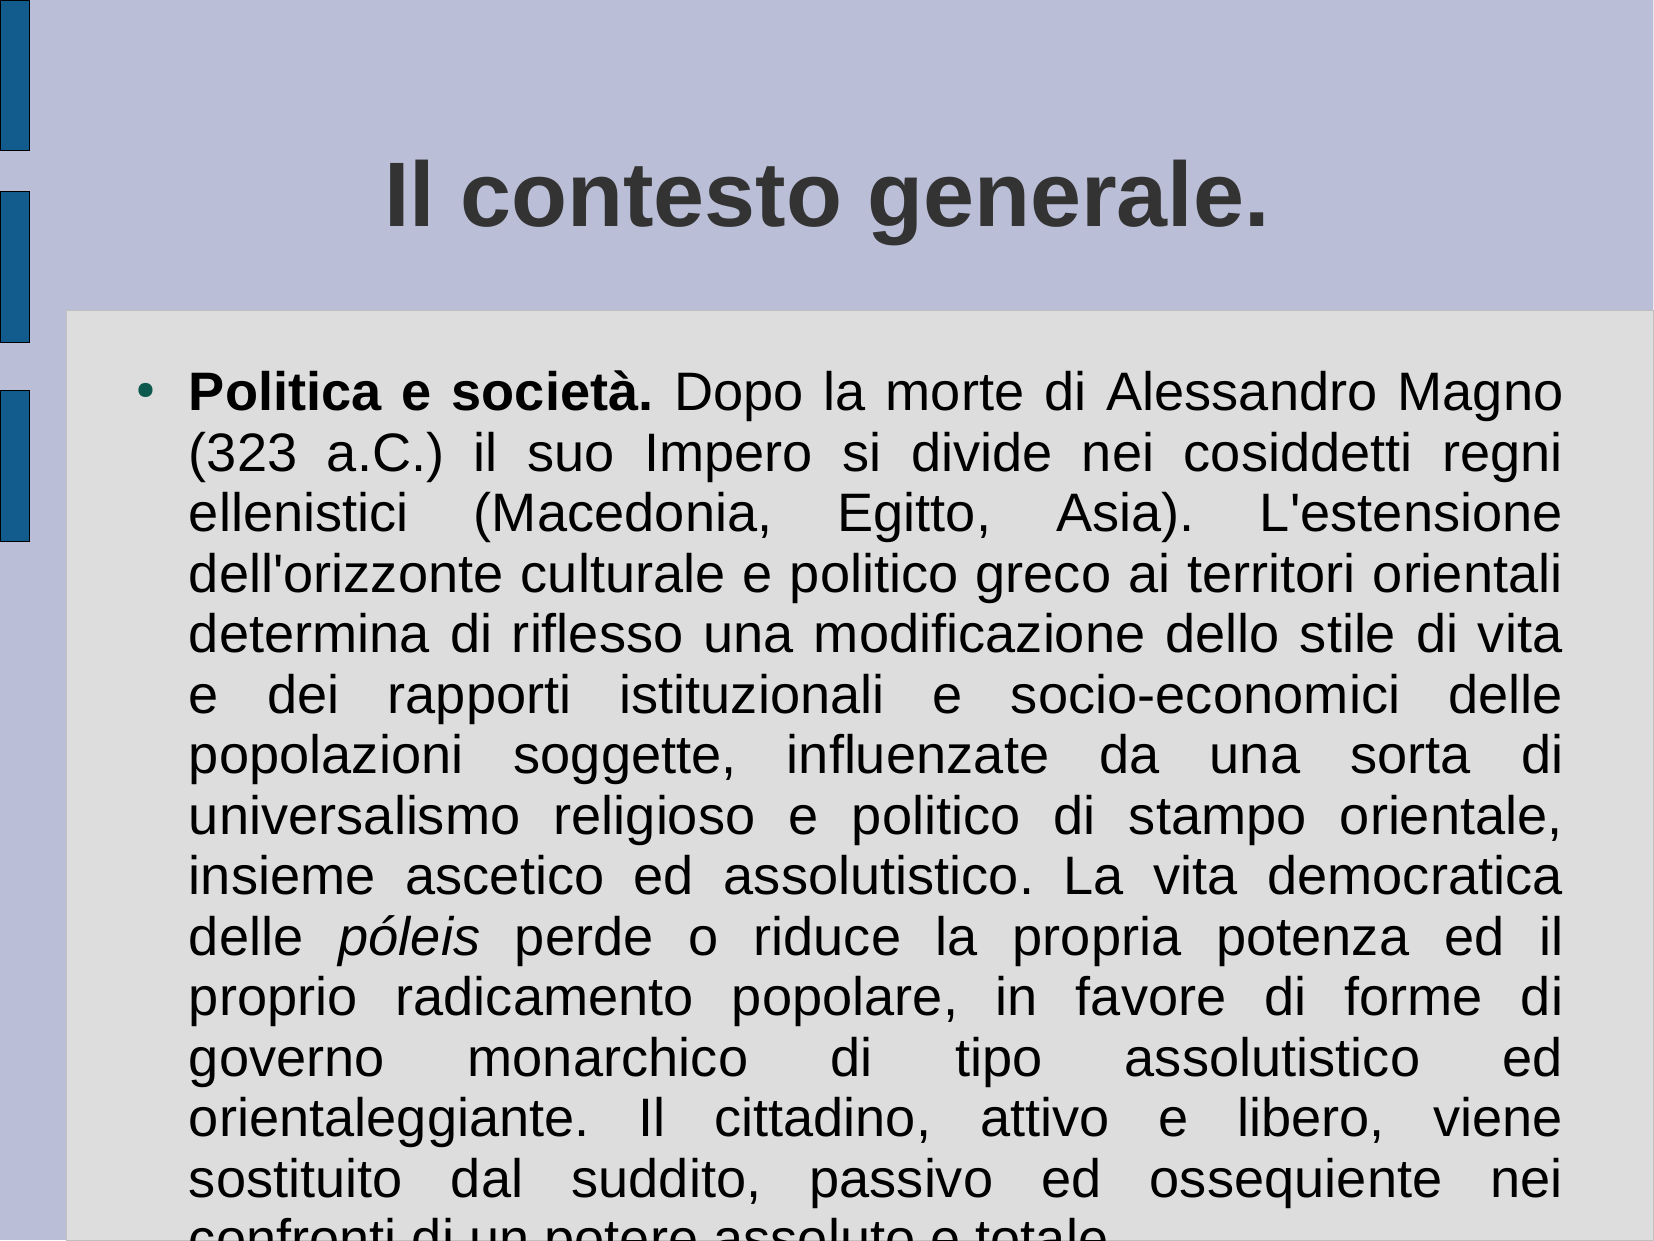

# Il contesto generale.
Politica e società. Dopo la morte di Alessandro Magno (323 a.C.) il suo Impero si divide nei cosiddetti regni ellenistici (Macedonia, Egitto, Asia). L'estensione dell'orizzonte culturale e politico greco ai territori orientali determina di riflesso una modificazione dello stile di vita e dei rapporti istituzionali e socio-economici delle popolazioni soggette, influenzate da una sorta di universalismo religioso e politico di stampo orientale, insieme ascetico ed assolutistico. La vita democratica delle póleis perde o riduce la propria potenza ed il proprio radicamento popolare, in favore di forme di governo monarchico di tipo assolutistico ed orientaleggiante. Il cittadino, attivo e libero, viene sostituito dal suddito, passivo ed ossequiente nei confronti di un potere assoluto e totale.